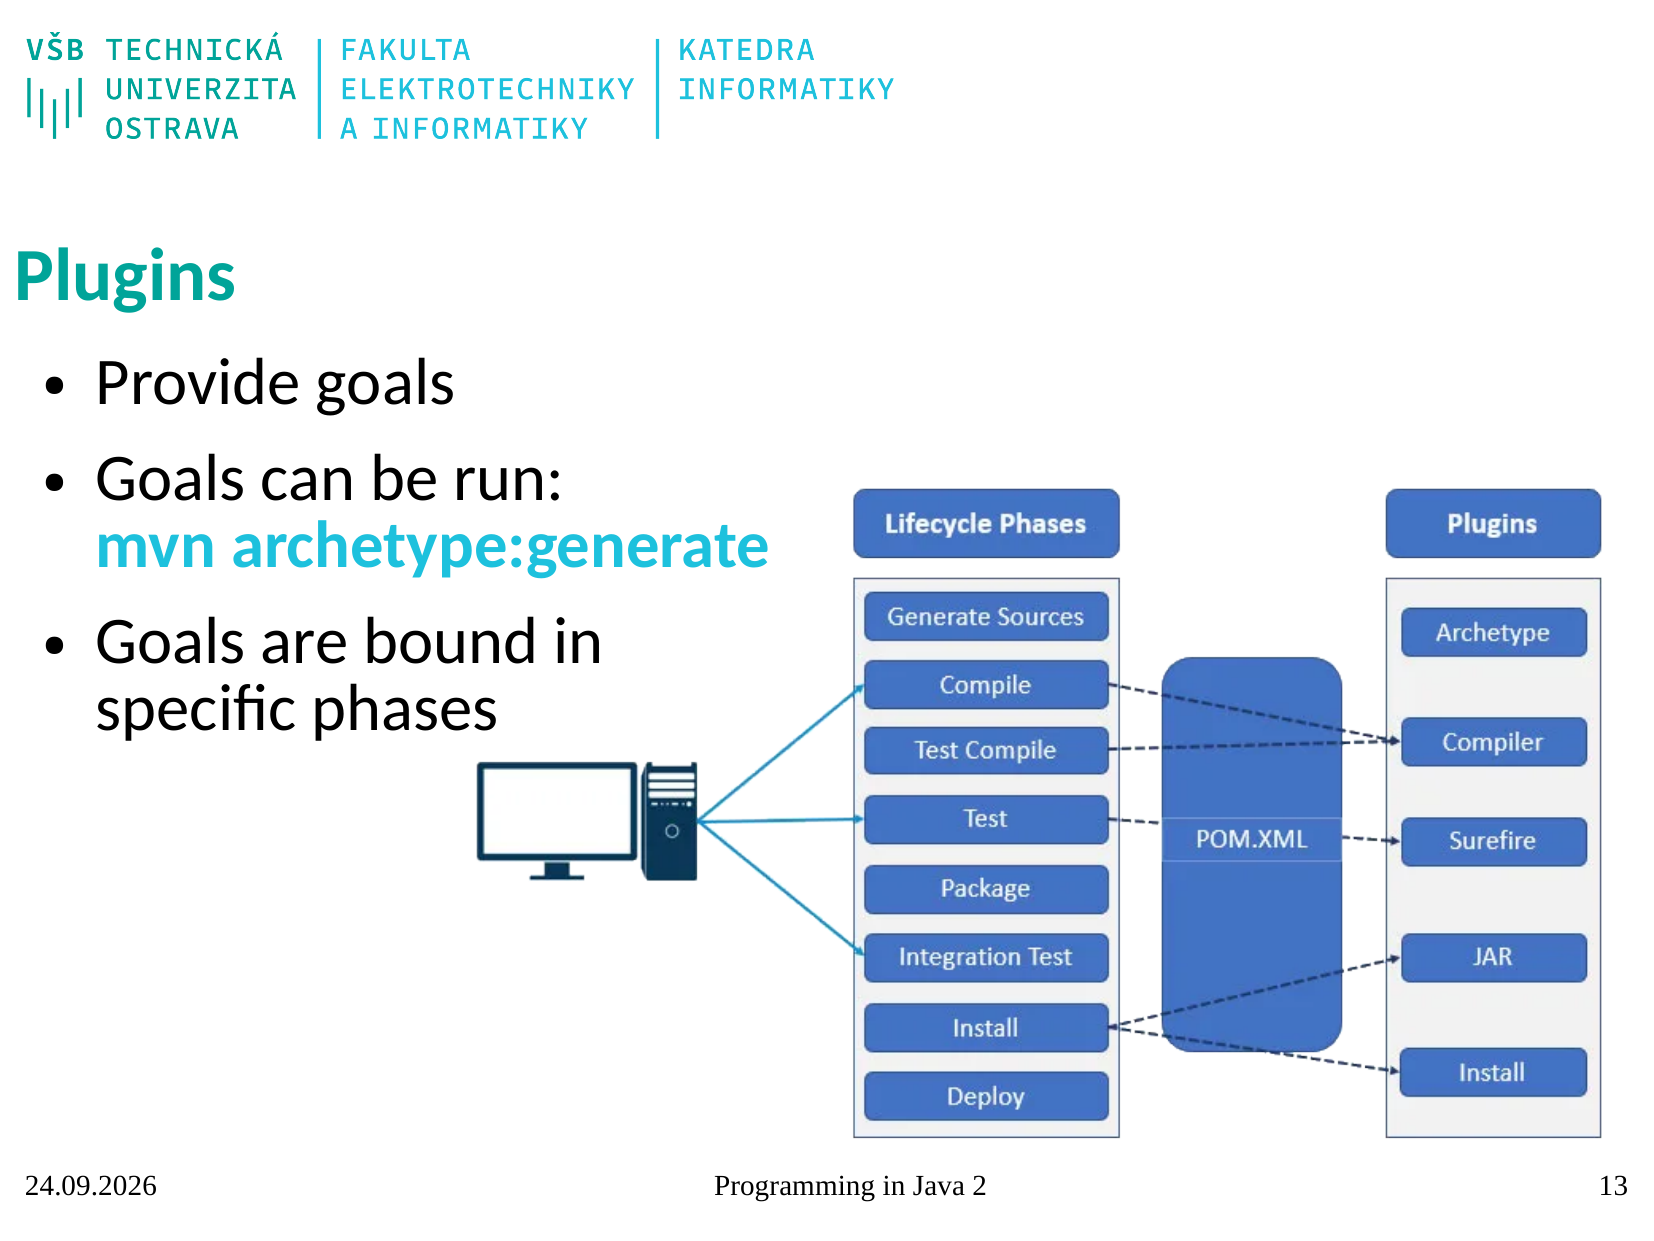

Plugins​
# Provide goals​
Goals can be run:
mvn archetype:generate​
Goals are bound in specific phases​ ​
Programming in Java 2
13